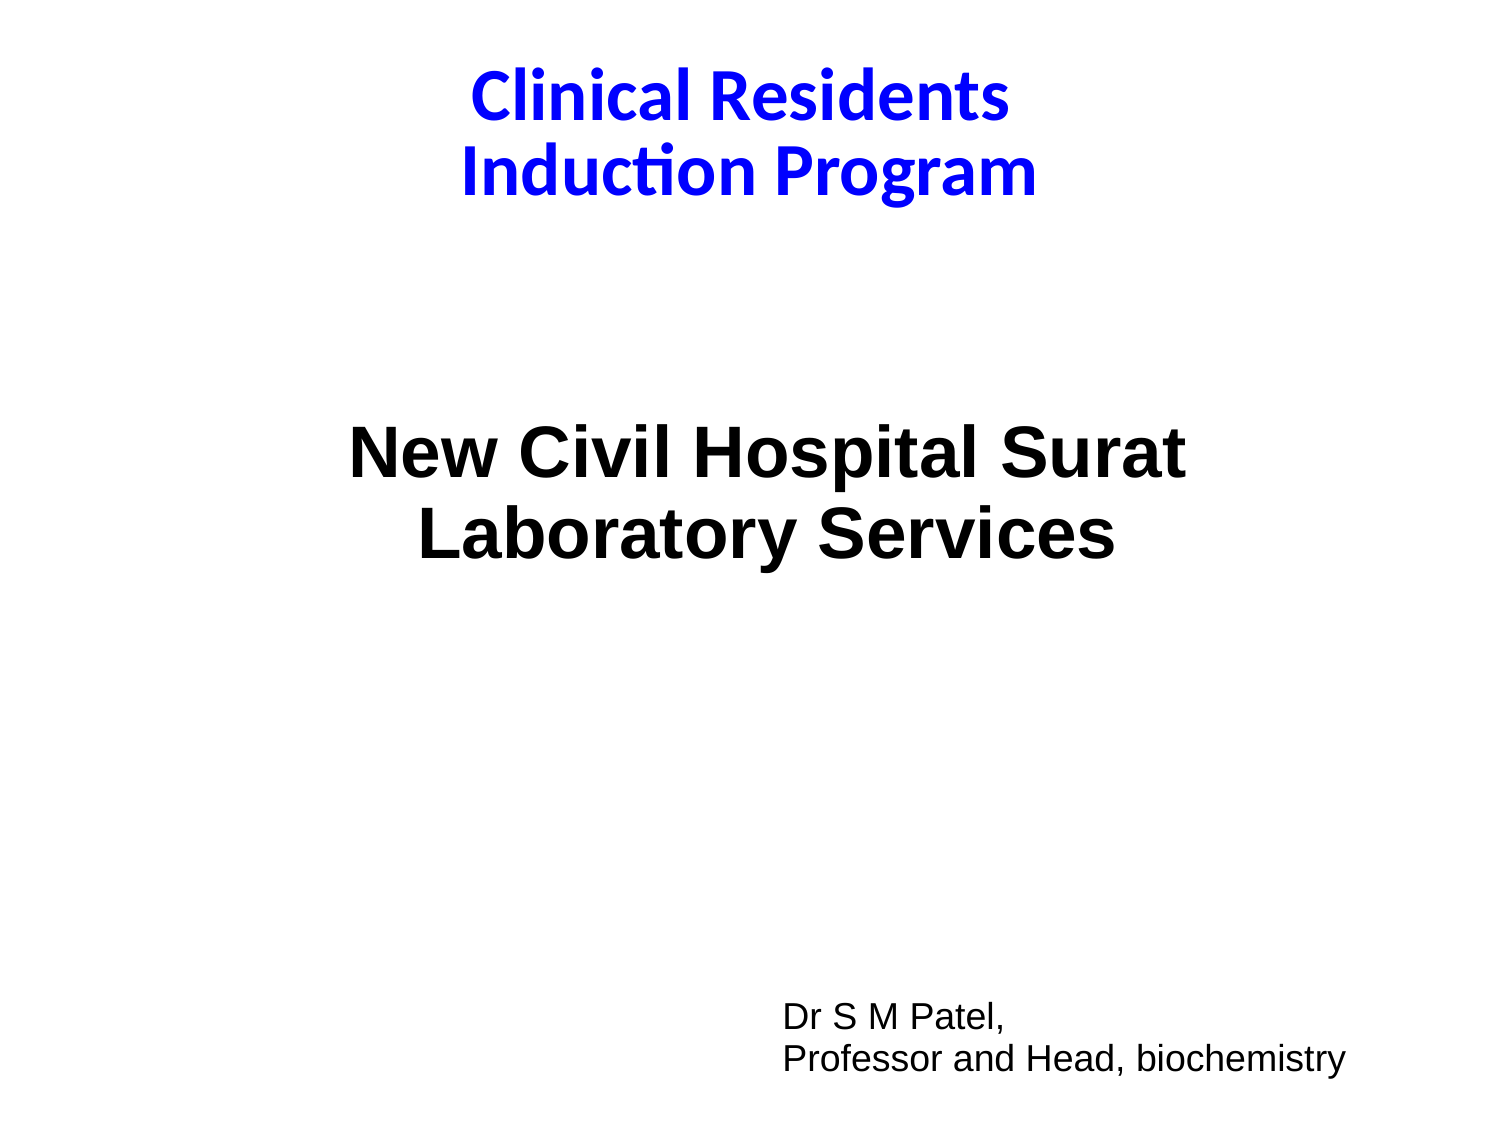

# Clinical Residents Induction Program
New Civil Hospital Surat Laboratory Services
Dr S M Patel,
Professor and Head, biochemistry